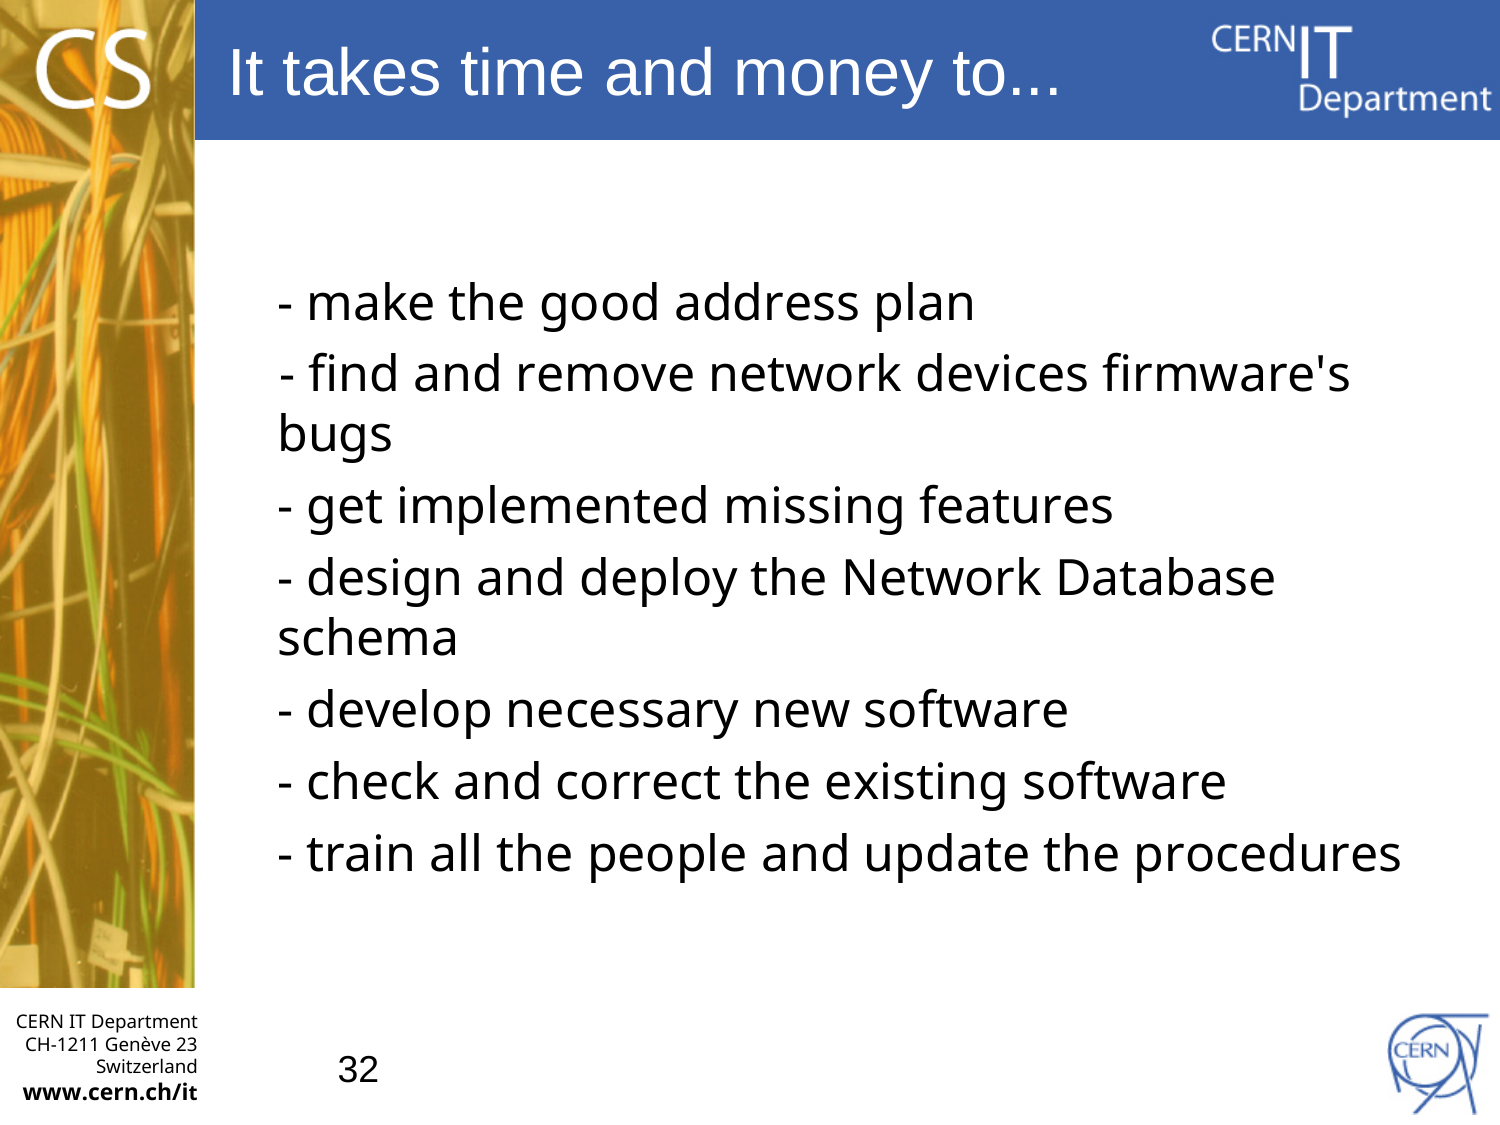

# It takes time and money to...
- make the good address plan
- find and remove network devices firmware's bugs
- get implemented missing features
- design and deploy the Network Database schema
- develop necessary new software
- check and correct the existing software
- train all the people and update the procedures